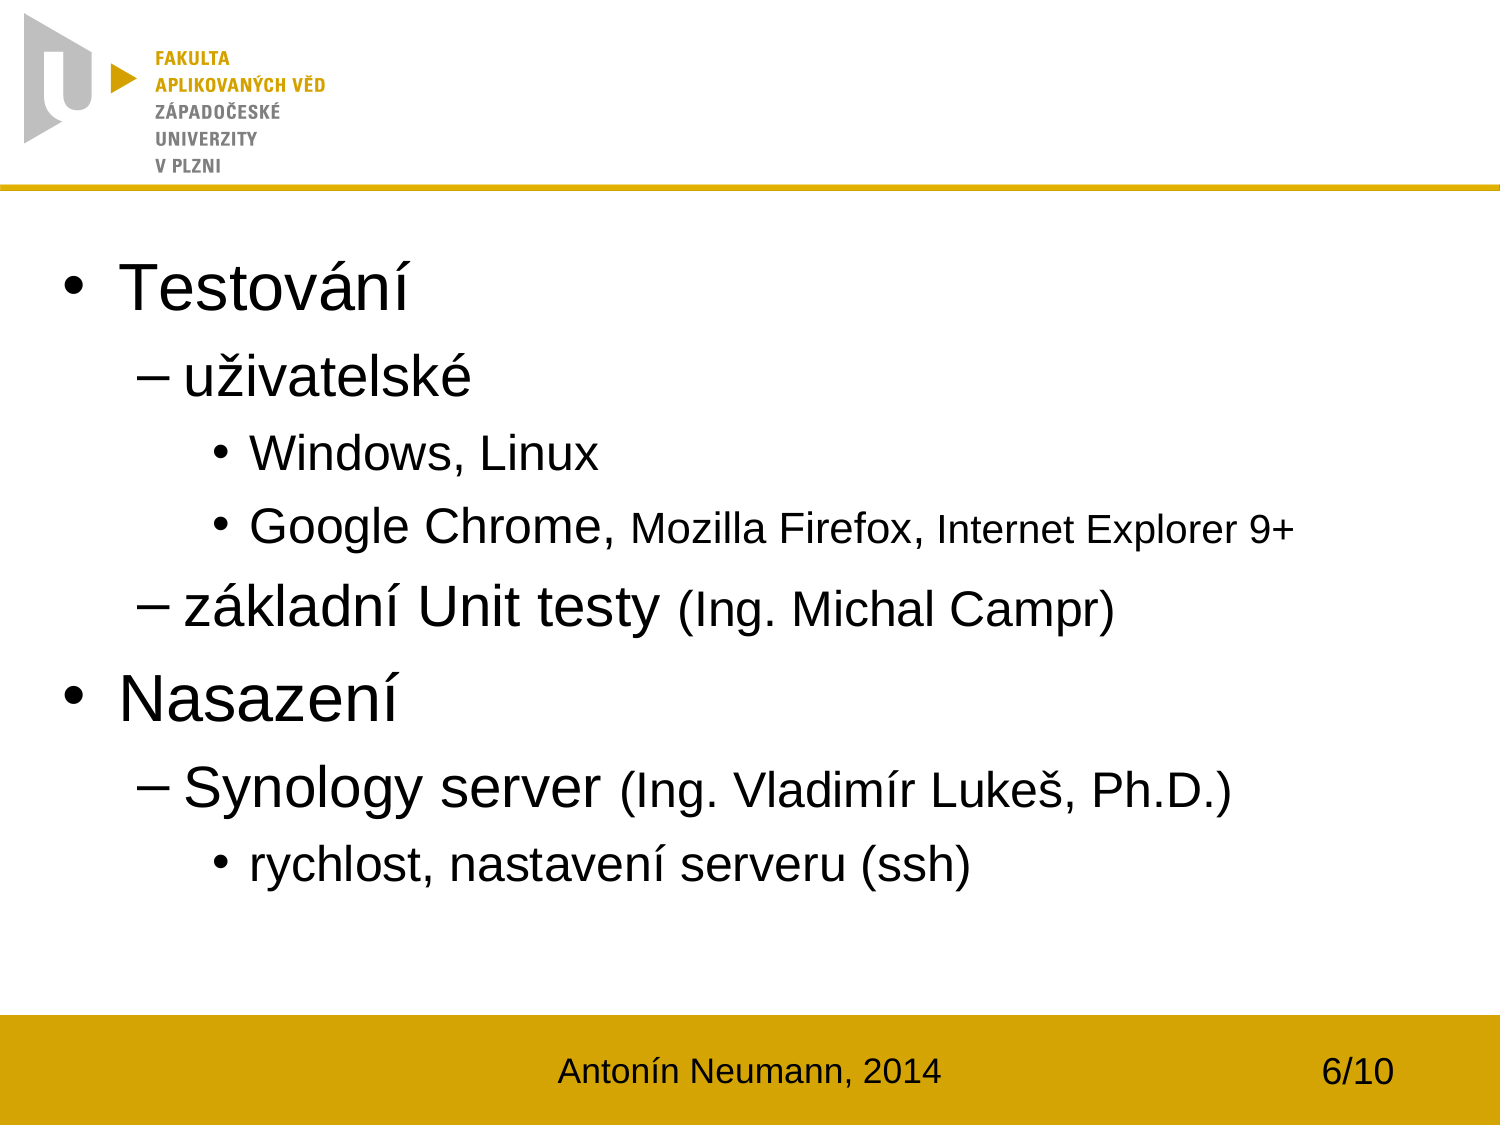

#
Testování
uživatelské
Windows, Linux
Google Chrome, Mozilla Firefox, Internet Explorer 9+
základní Unit testy (Ing. Michal Campr)
Nasazení
Synology server (Ing. Vladimír Lukeš, Ph.D.)
rychlost, nastavení serveru (ssh)
Antonín Neumann, 2014